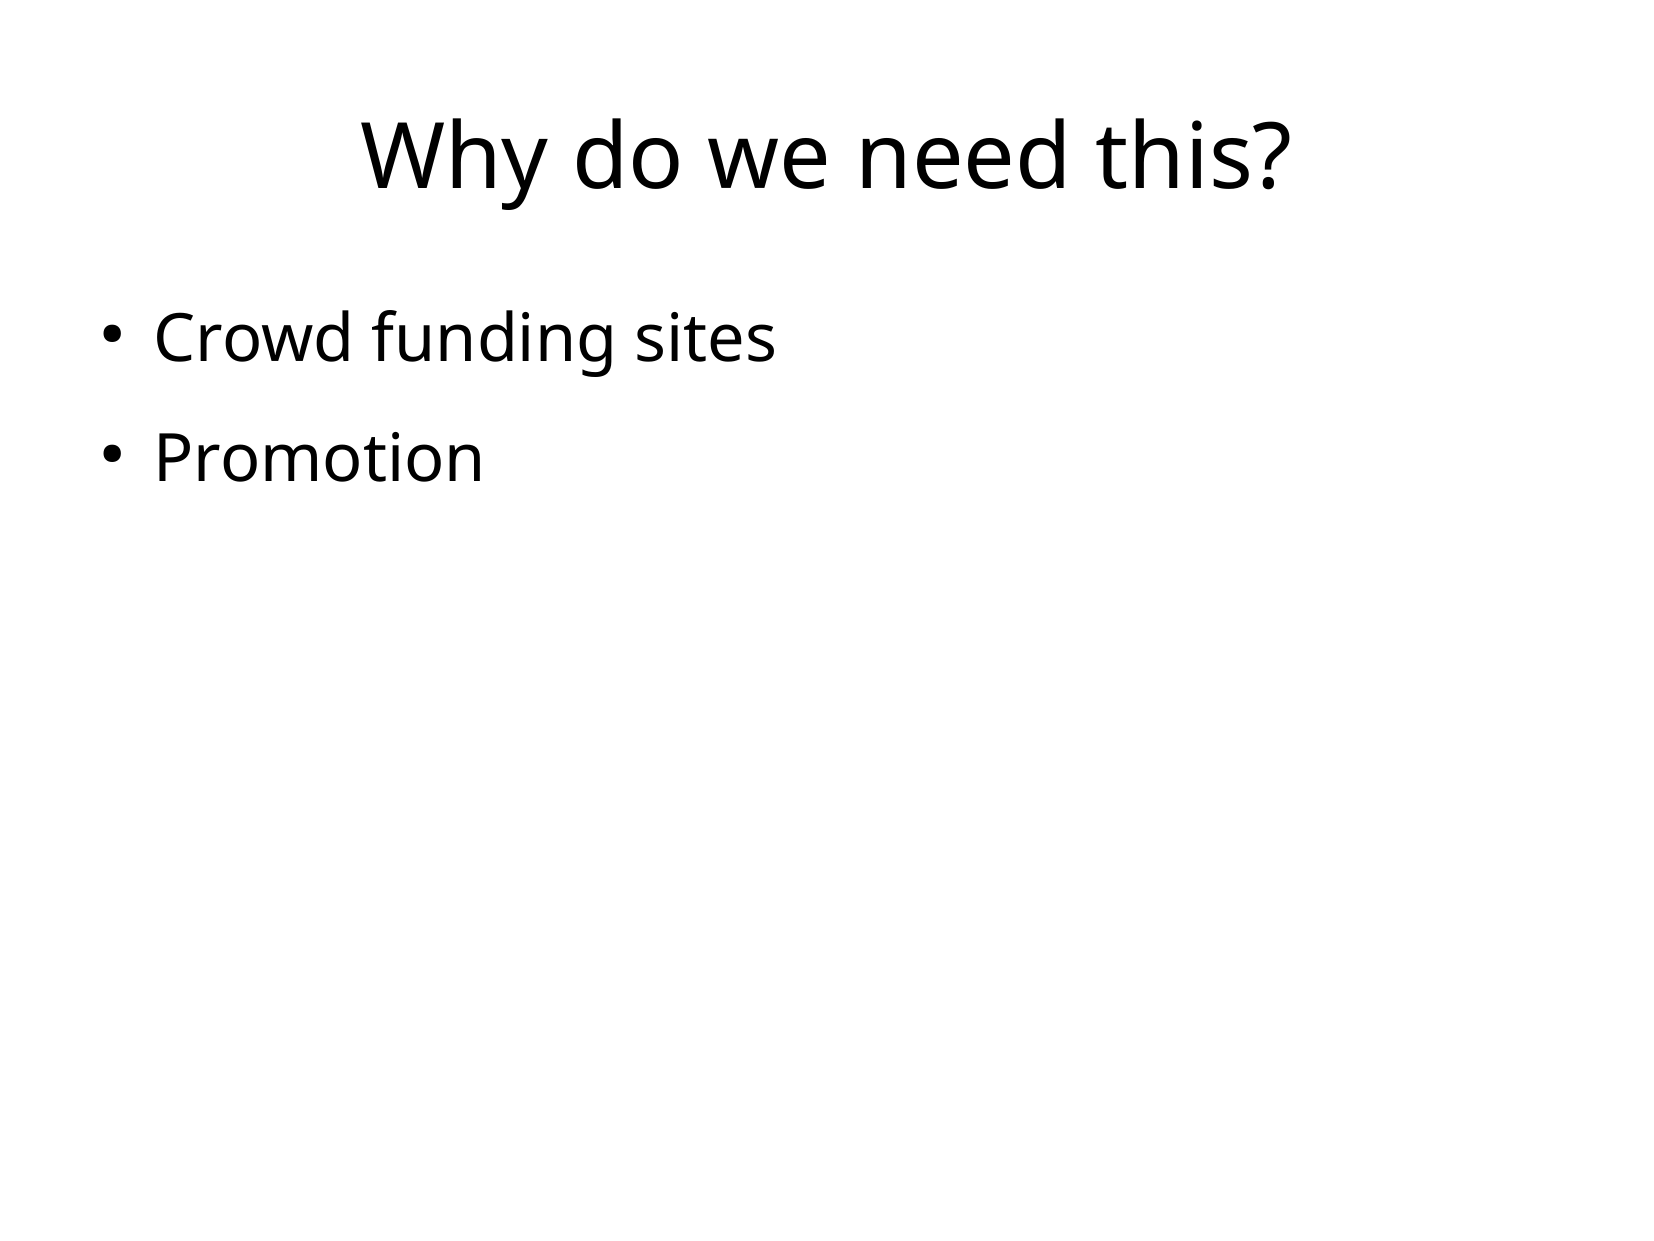

# Why do we need this?
Crowd funding sites
Promotion